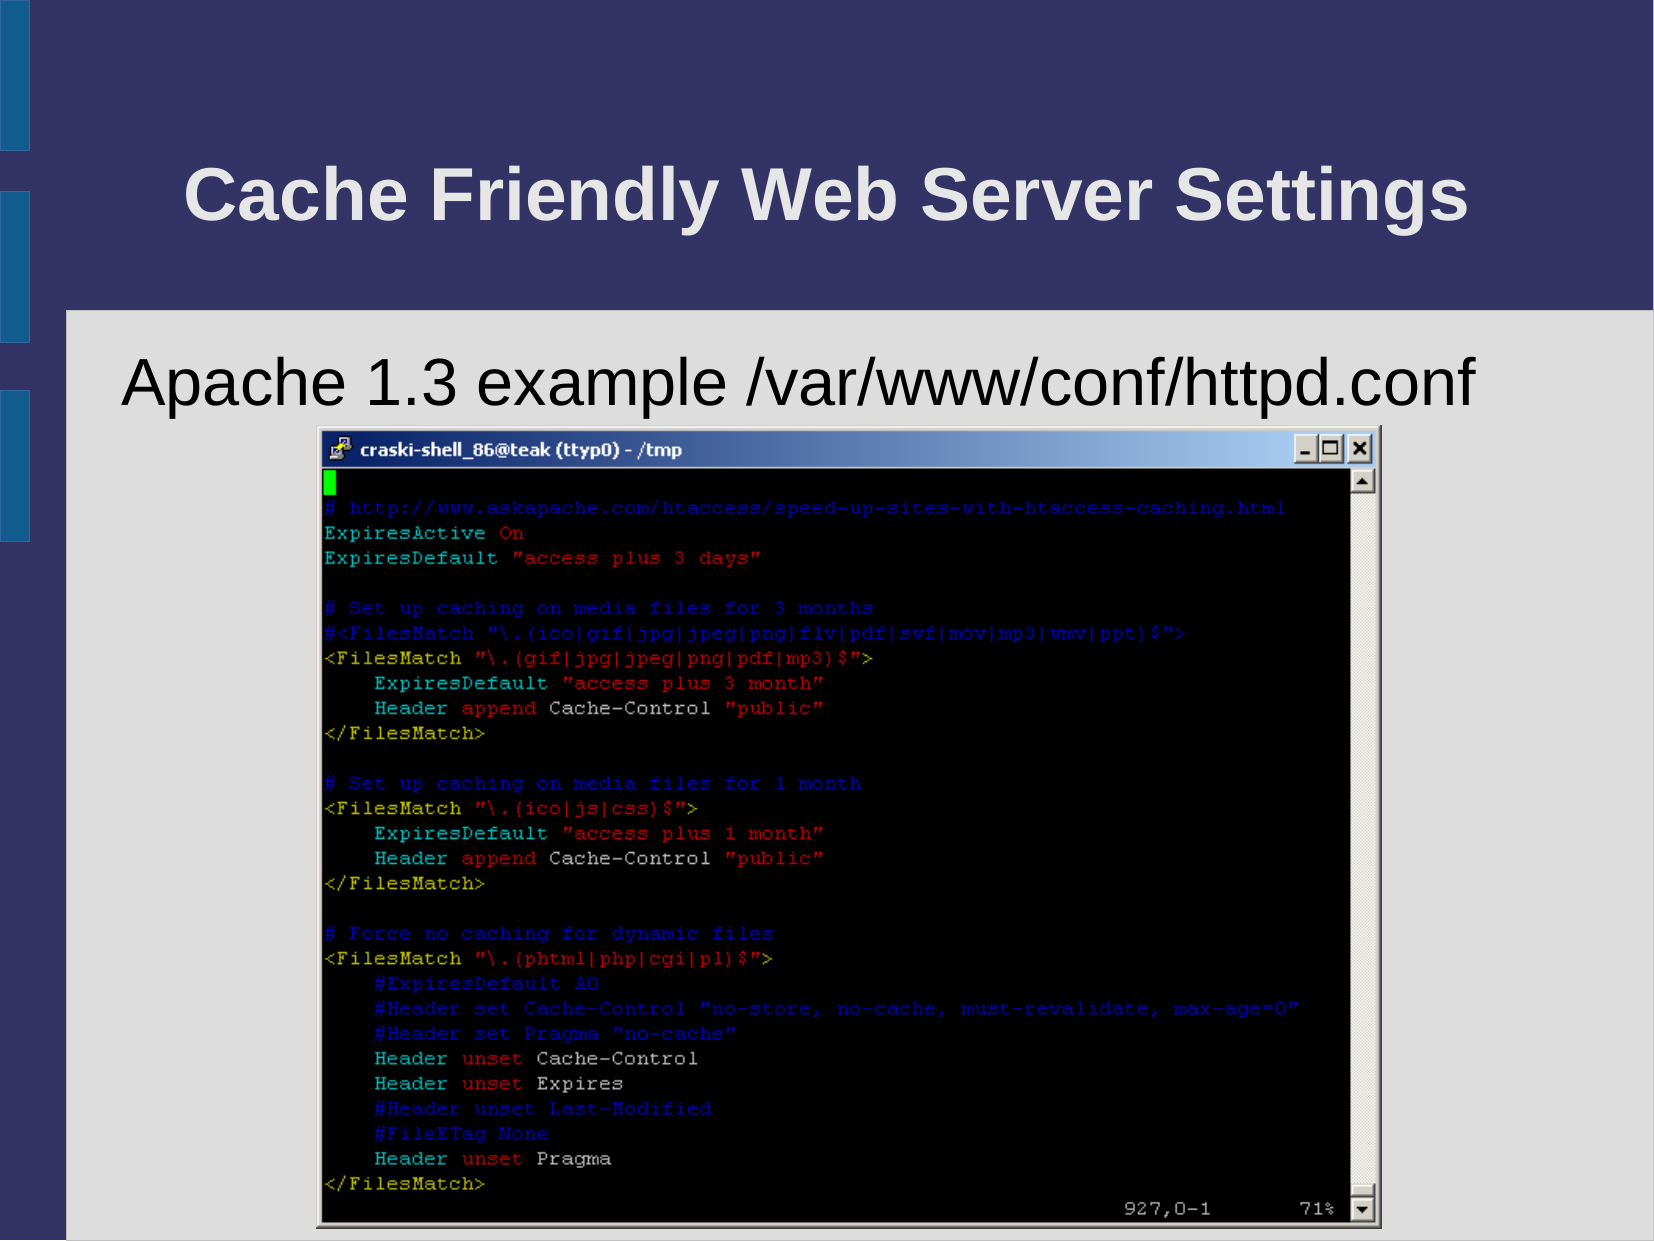

# Cache Friendly Web Server Settings
Apache 1.3 example /var/www/conf/httpd.conf